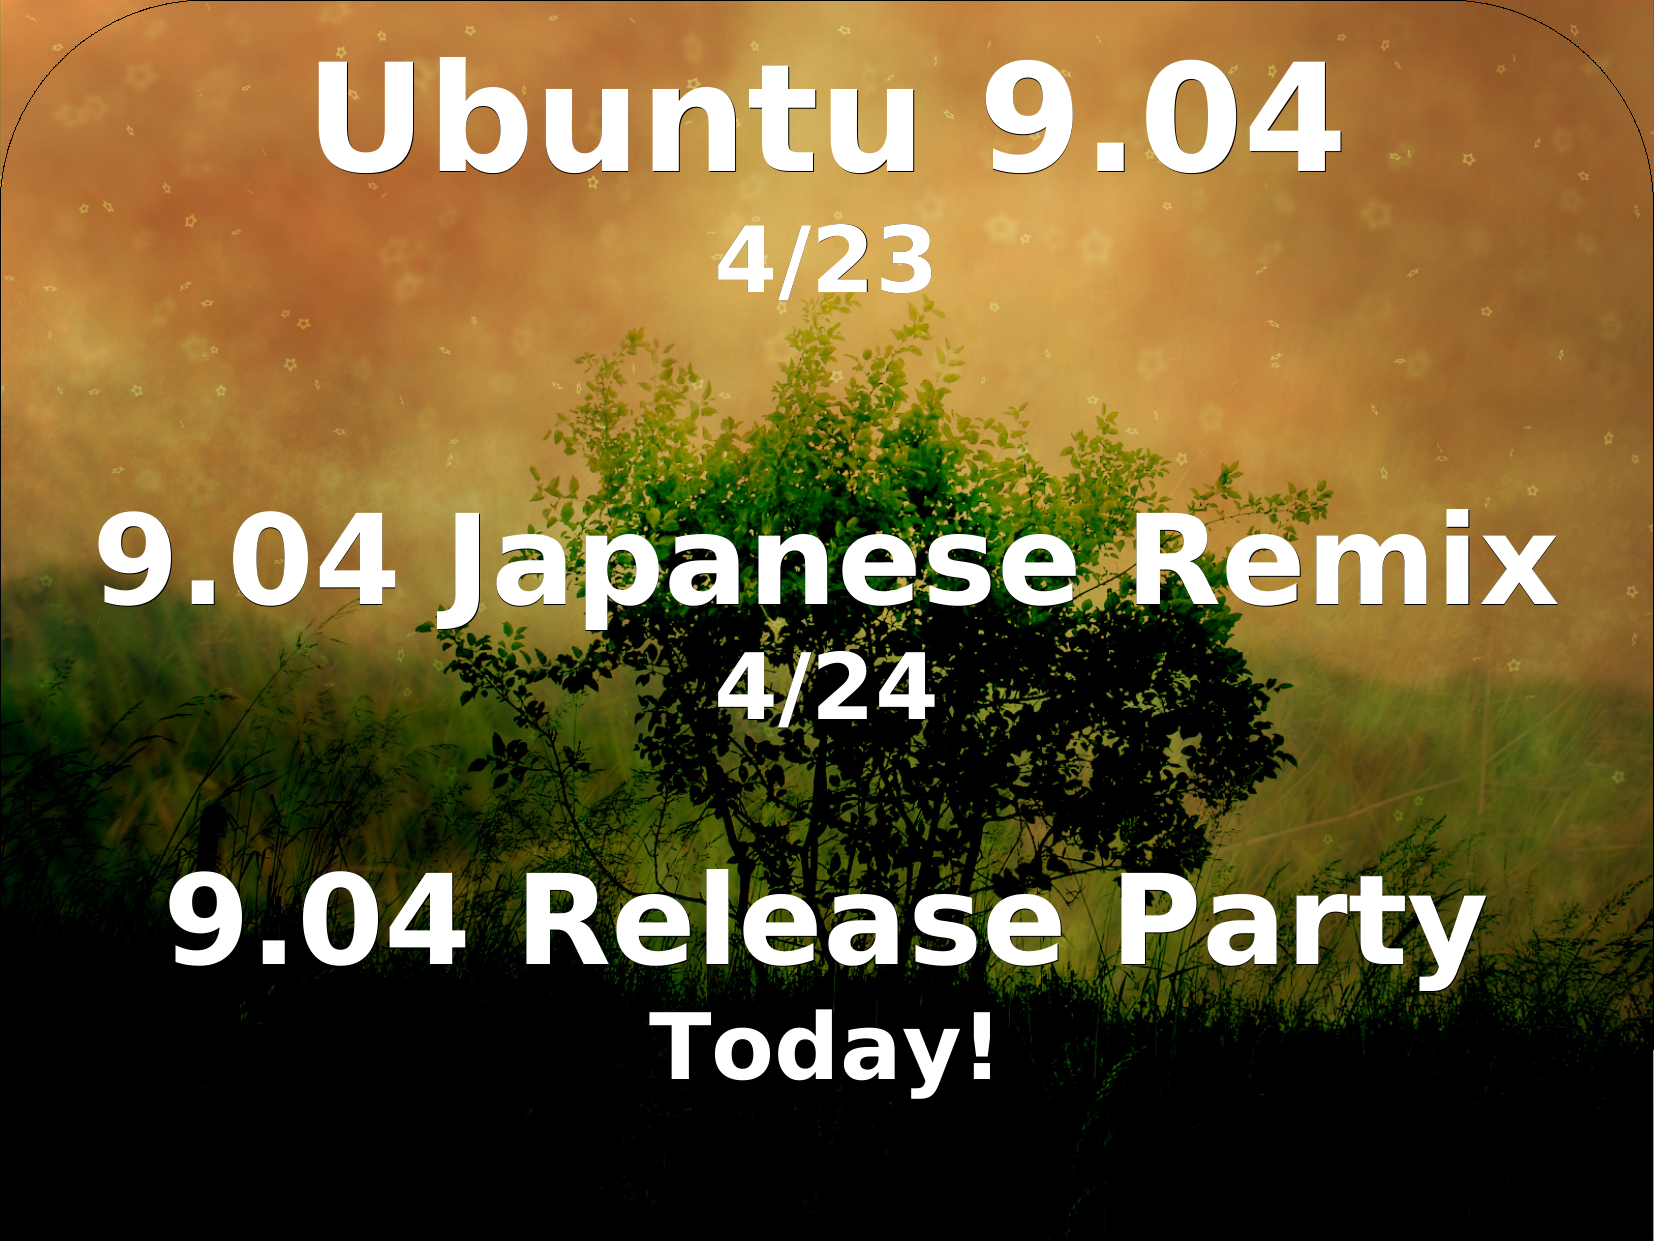

Ubuntu 9.04
4/23
9.04 Japanese Remix
4/24
9.04 Release Party
Today!